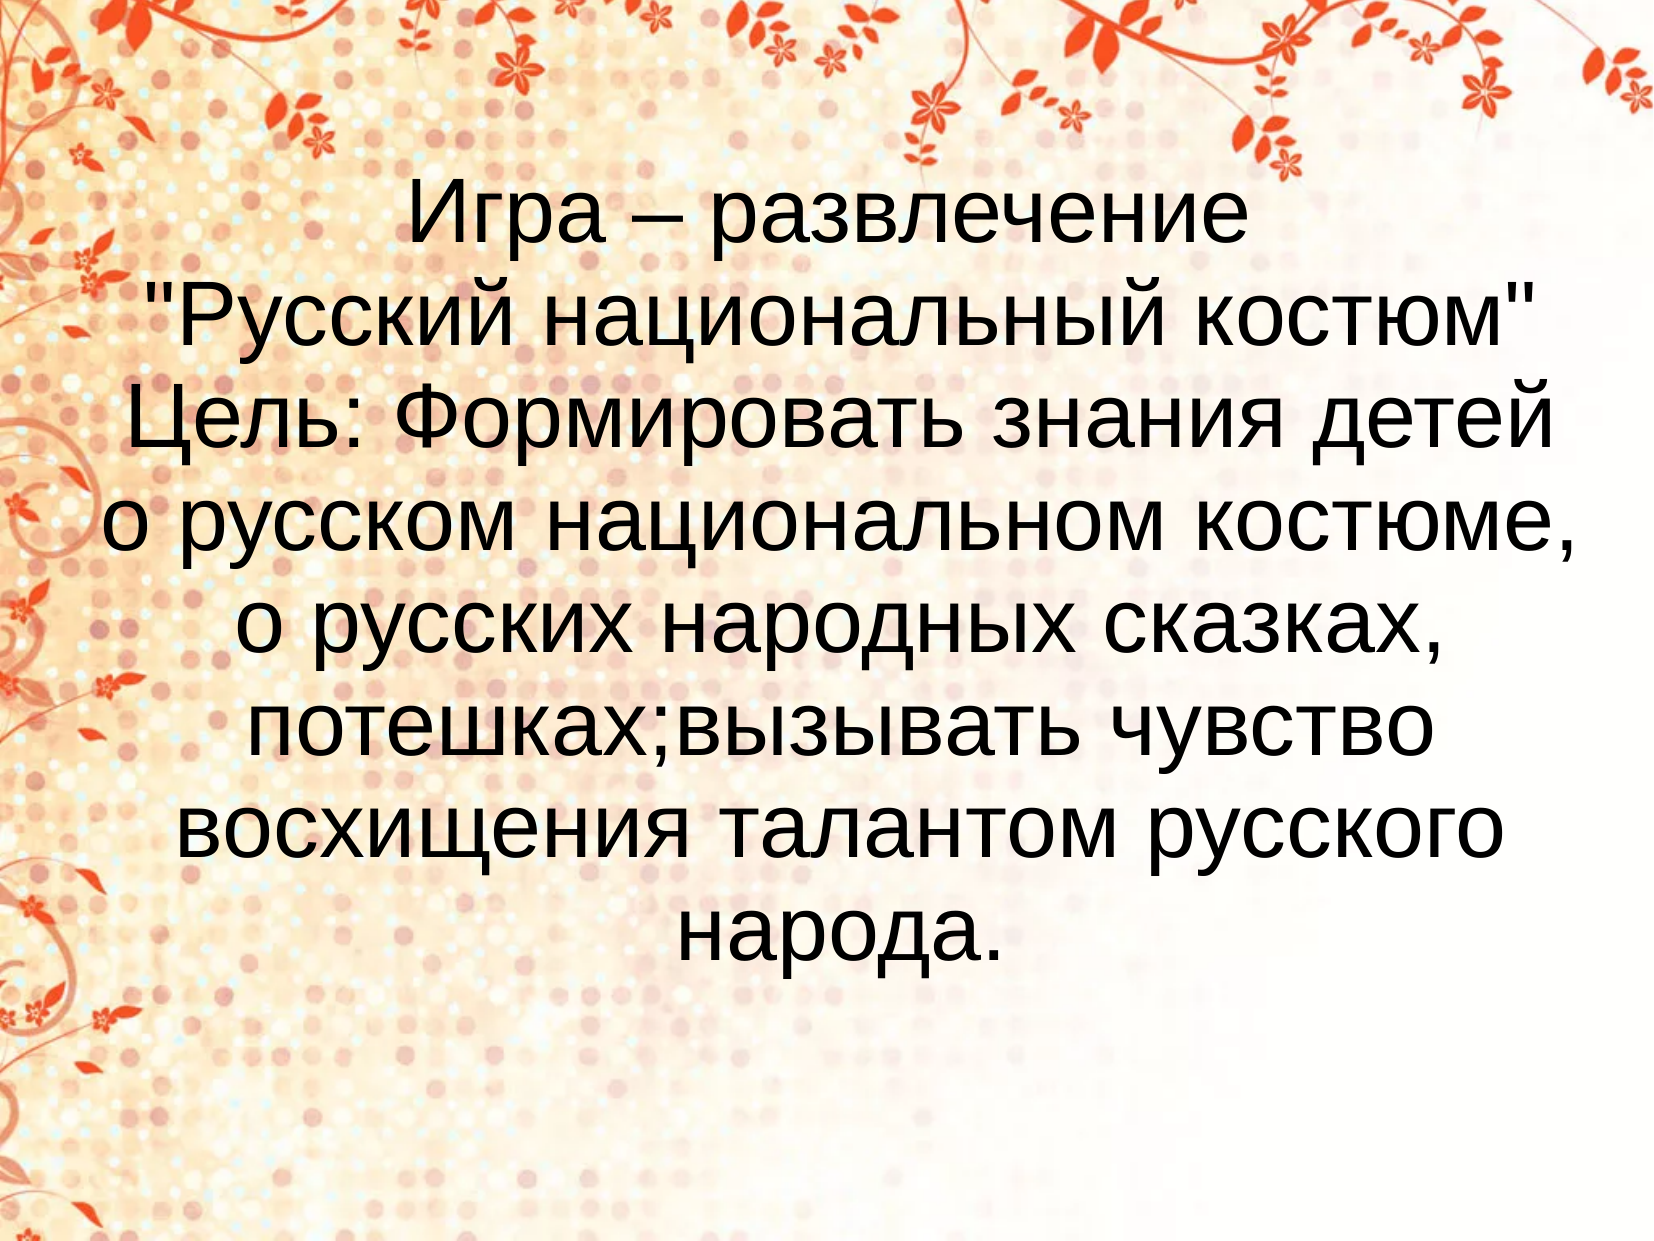

# Игра – развлечение "Русский национальный костюм" Цель: Формировать знания детей о русском национальном костюме, о русских народных сказках, потешках;вызывать чувство восхищения талантом русского народа.